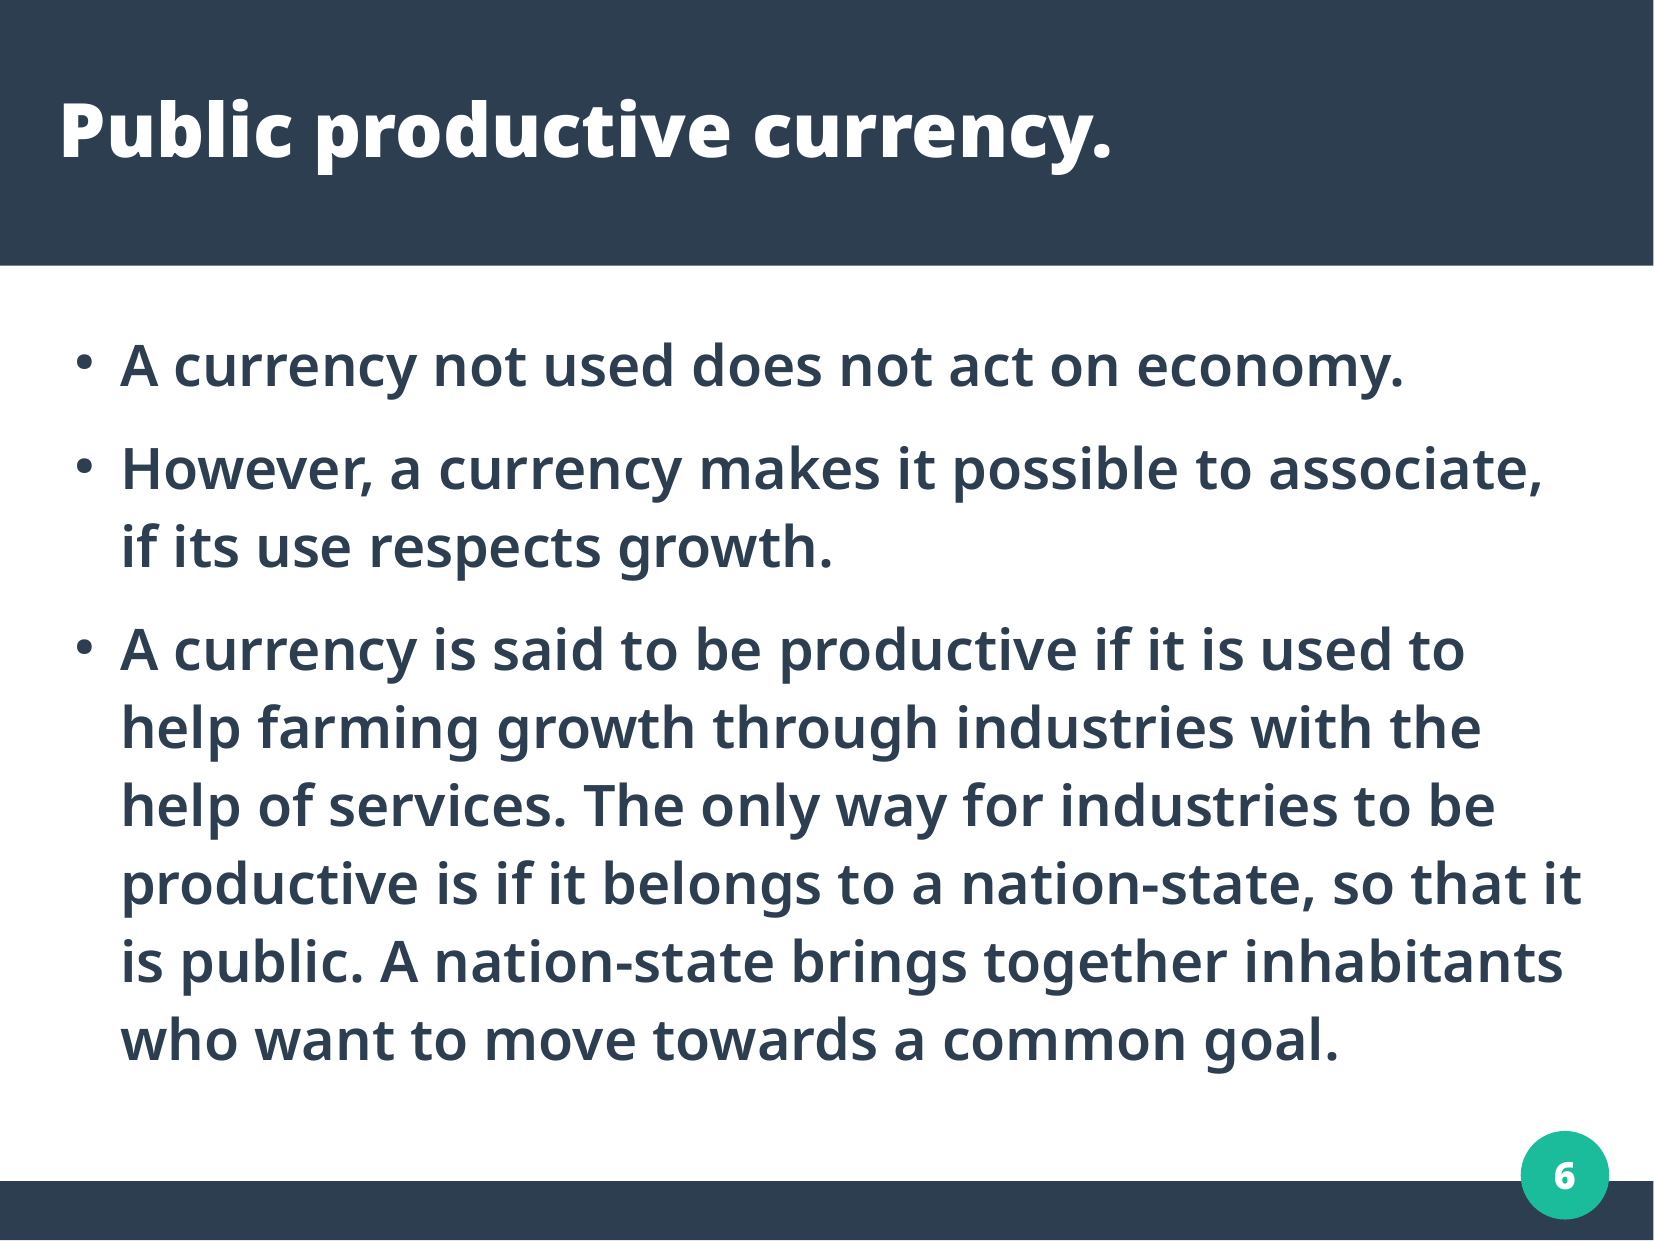

# Public productive currency.
A currency not used does not act on economy.
However, a currency makes it possible to associate, if its use respects growth.
A currency is said to be productive if it is used to help farming growth through industries with the help of services. The only way for industries to be productive is if it belongs to a nation-state, so that it is public. A nation-state brings together inhabitants who want to move towards a common goal.
6